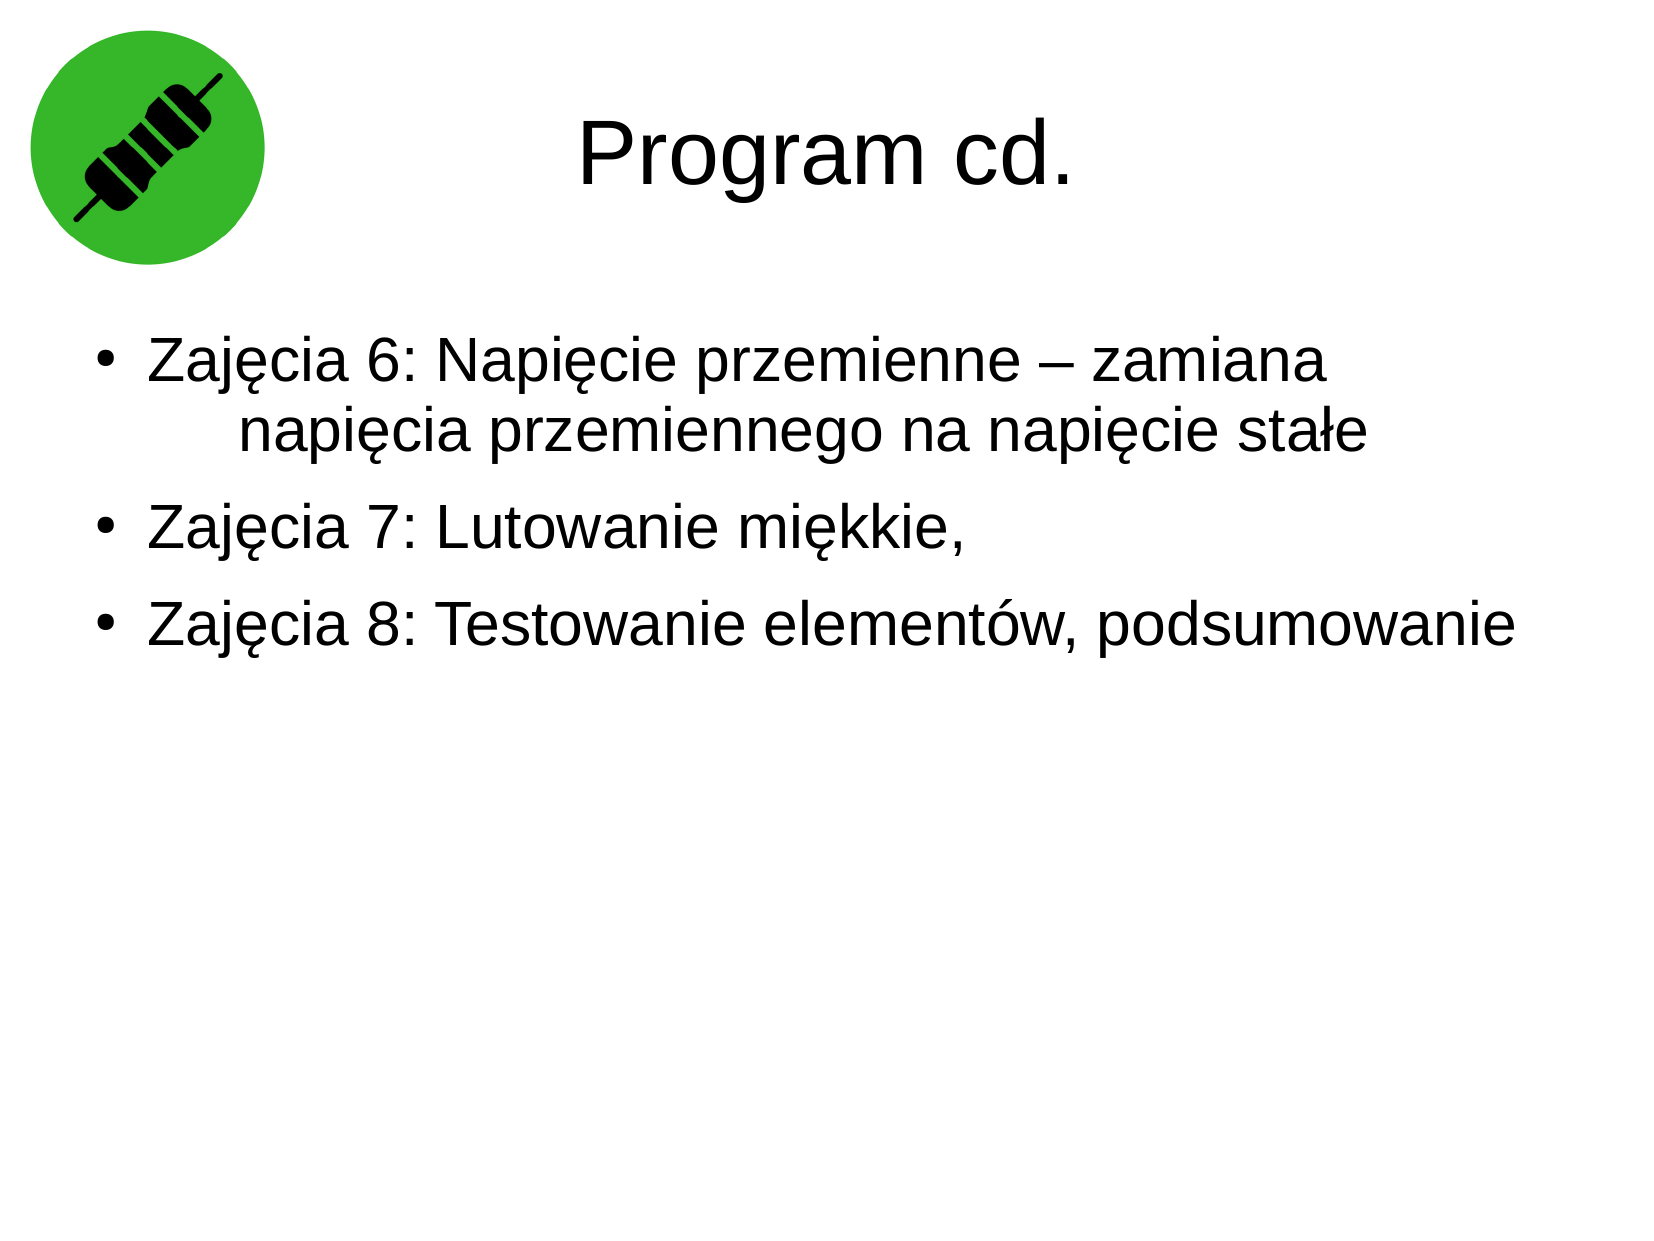

# Program cd.
Zajęcia 6: Napięcie przemienne – zamiana 		 	 napięcia przemiennego na napięcie stałe
Zajęcia 7: Lutowanie miękkie,
Zajęcia 8: Testowanie elementów, podsumowanie